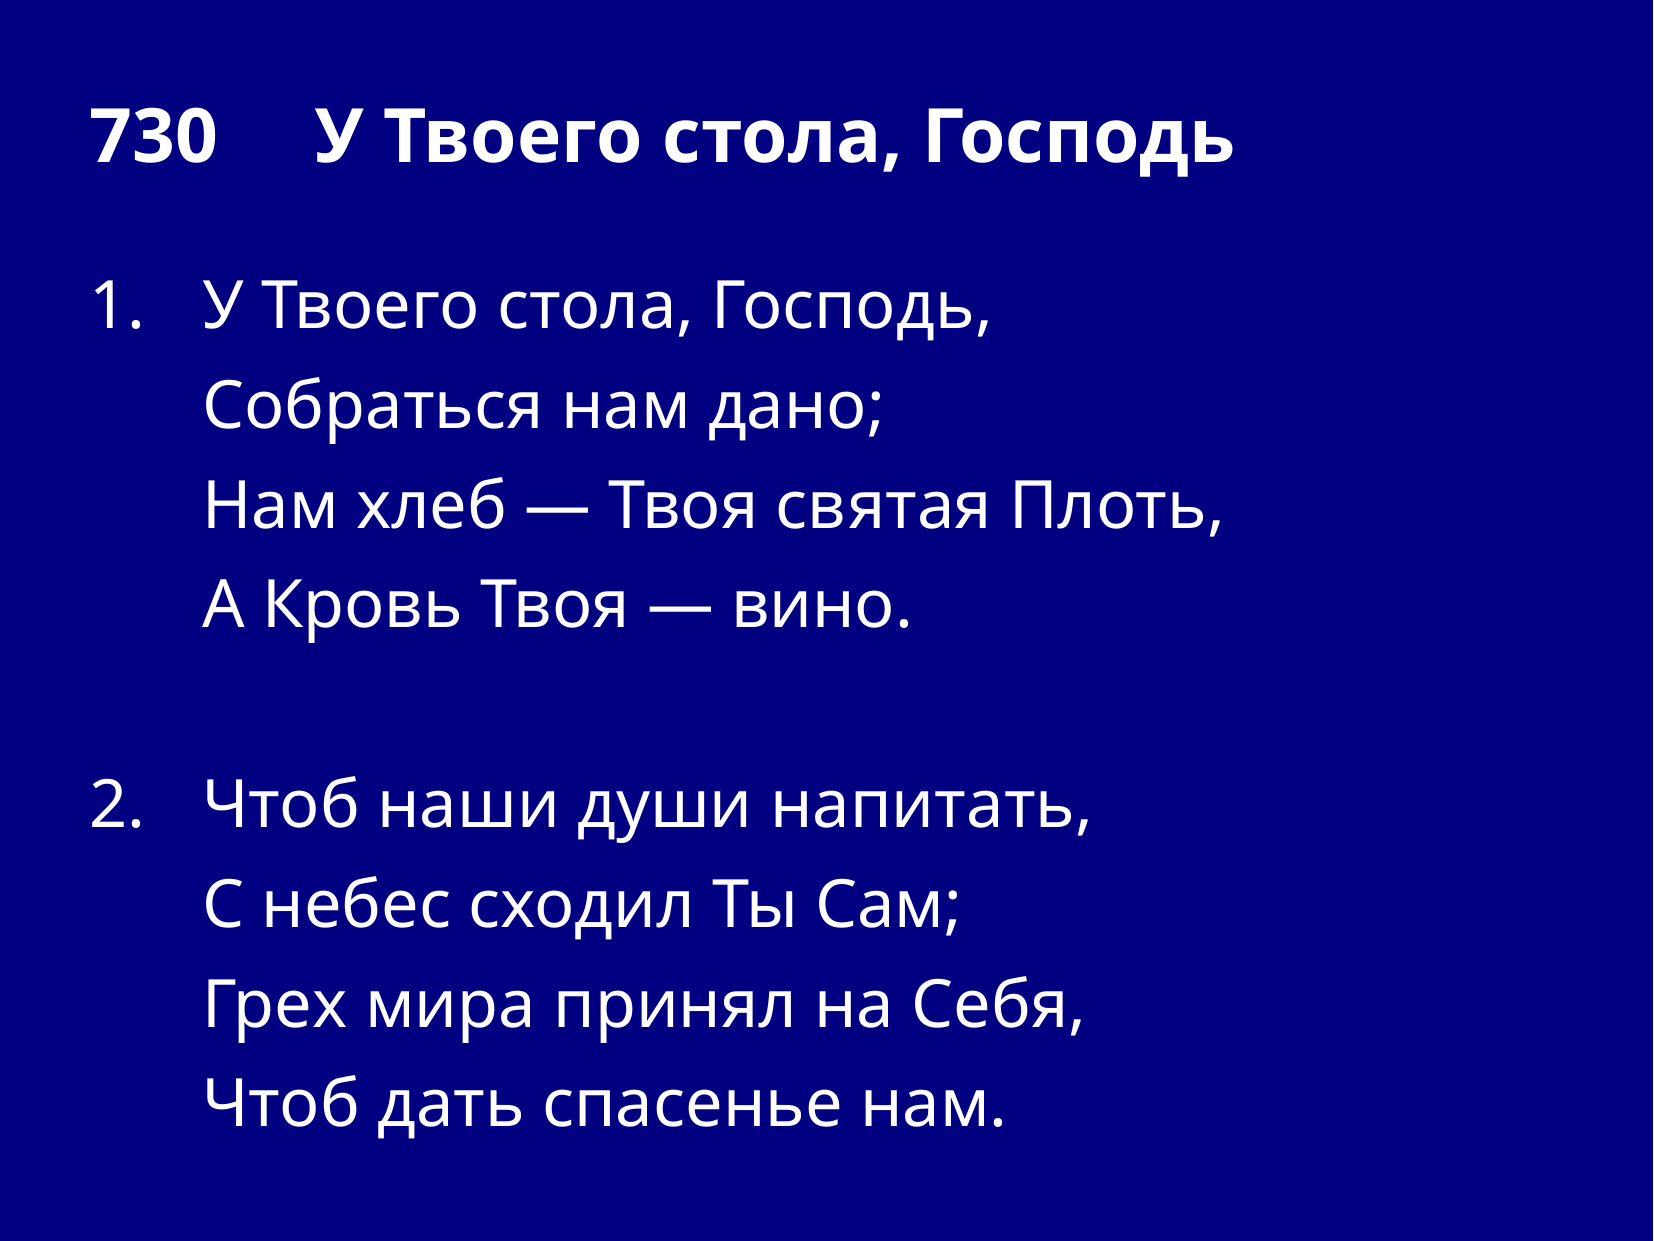

730	У Твоего стола, Господь
1.	У Твоего стола, Господь,
	Собраться нам дано;
	Нам хлеб — Твоя святая Плоть,
	А Кровь Твоя — вино.
2.	Чтоб наши души напитать,
	С небес сходил Ты Сам;
	Грех мира принял на Себя,
	Чтоб дать спасенье нам.